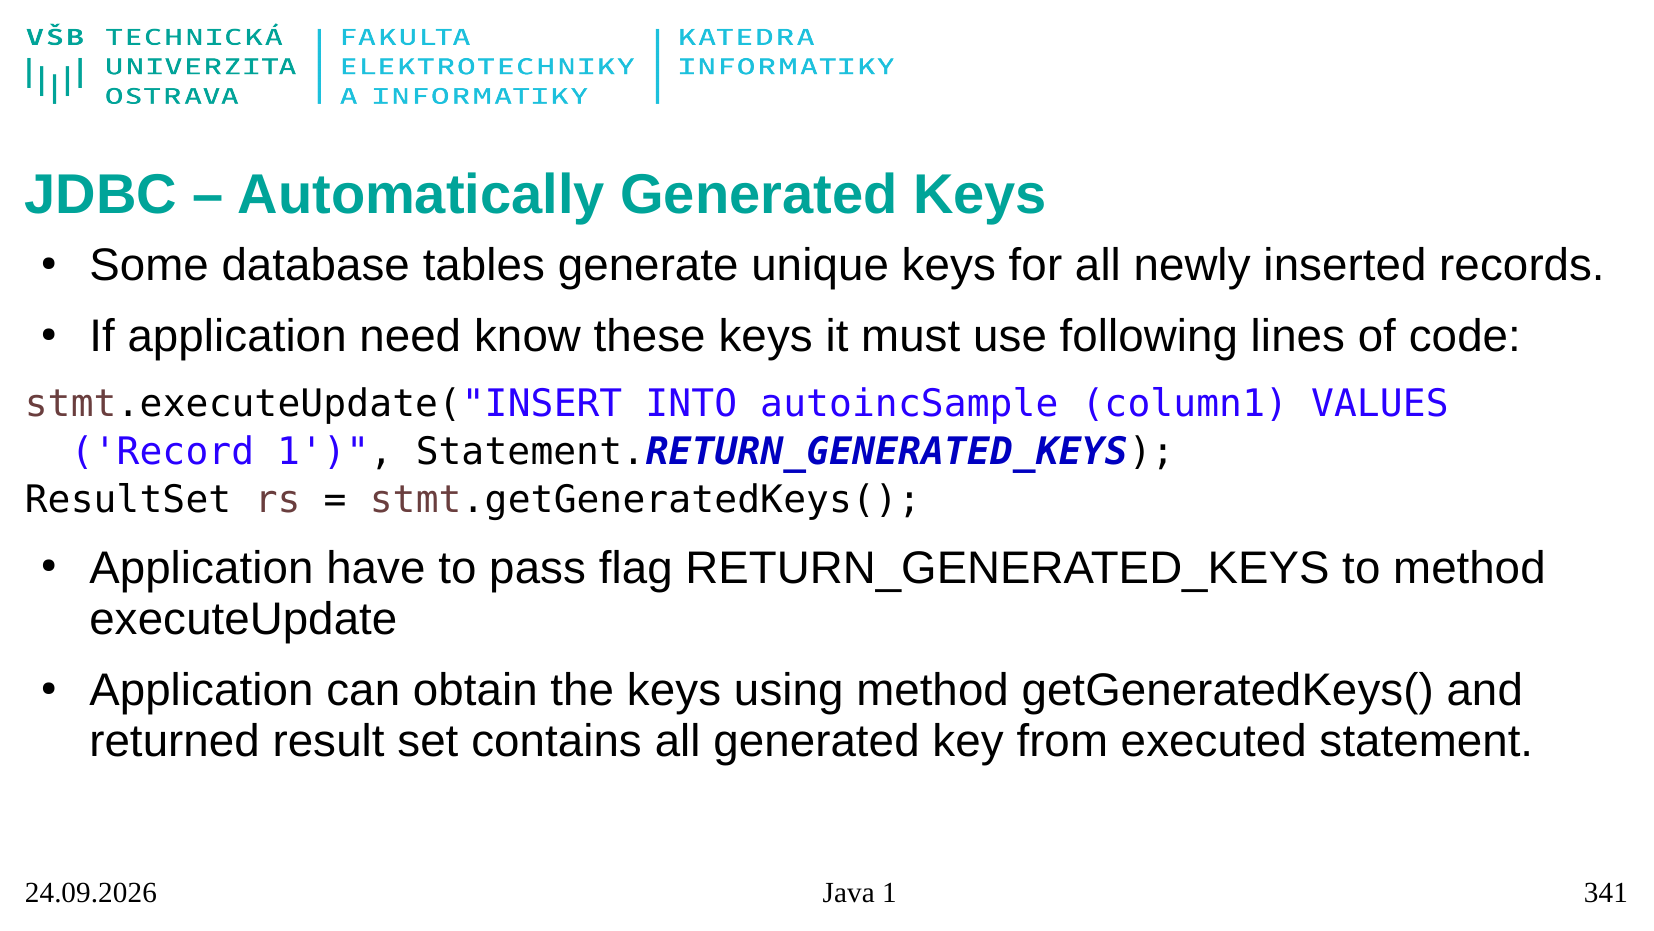

# JDBC – Automatically Generated Keys
Some database tables generate unique keys for all newly inserted records.
If application need know these keys it must use following lines of code:
stmt.executeUpdate("INSERT INTO autoincSample (column1) VALUES
 ('Record 1')", Statement.RETURN_GENERATED_KEYS);
ResultSet rs = stmt.getGeneratedKeys();
Application have to pass flag RETURN_GENERATED_KEYS to method executeUpdate
Application can obtain the keys using method getGeneratedKeys() and returned result set contains all generated key from executed statement.
Java 1
341